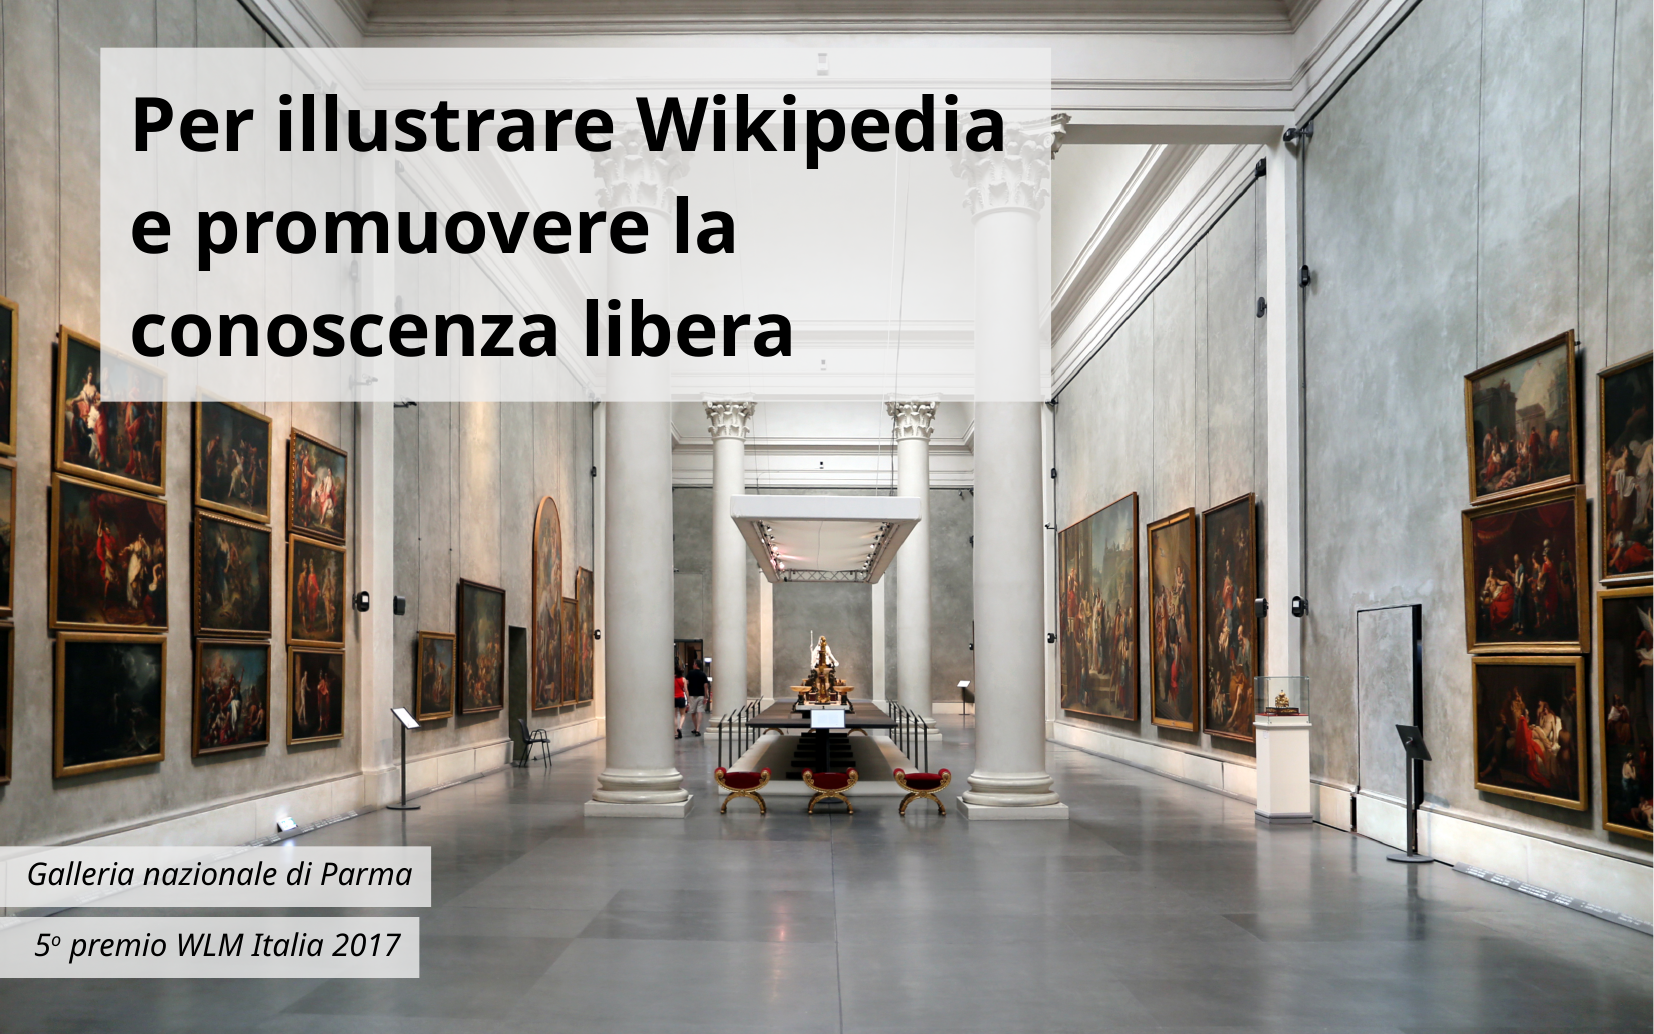

Per illustrare Wikipedia
e promuovere la conoscenza libera
Galleria nazionale di Parma
5o premio WLM Italia 2017